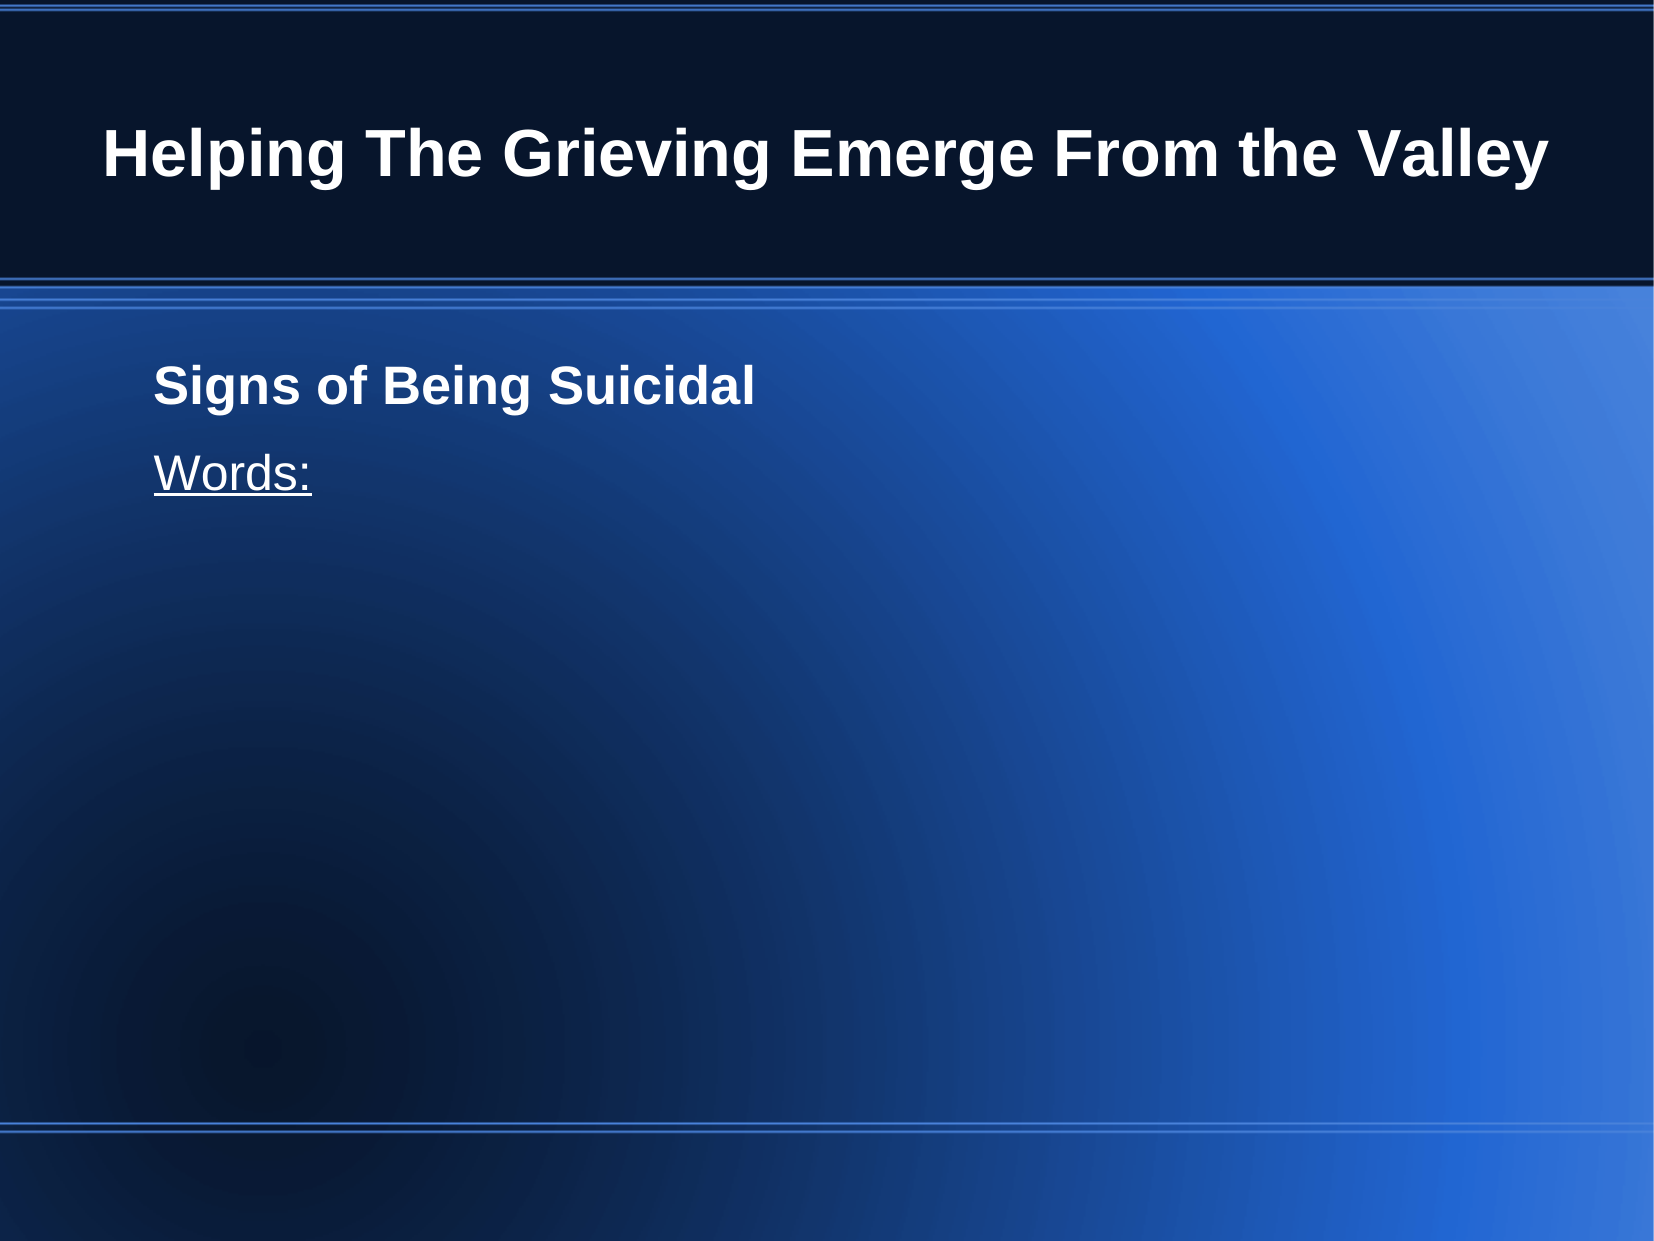

# Helping The Grieving Emerge From the Valley
Signs of Being Suicidal
Words: